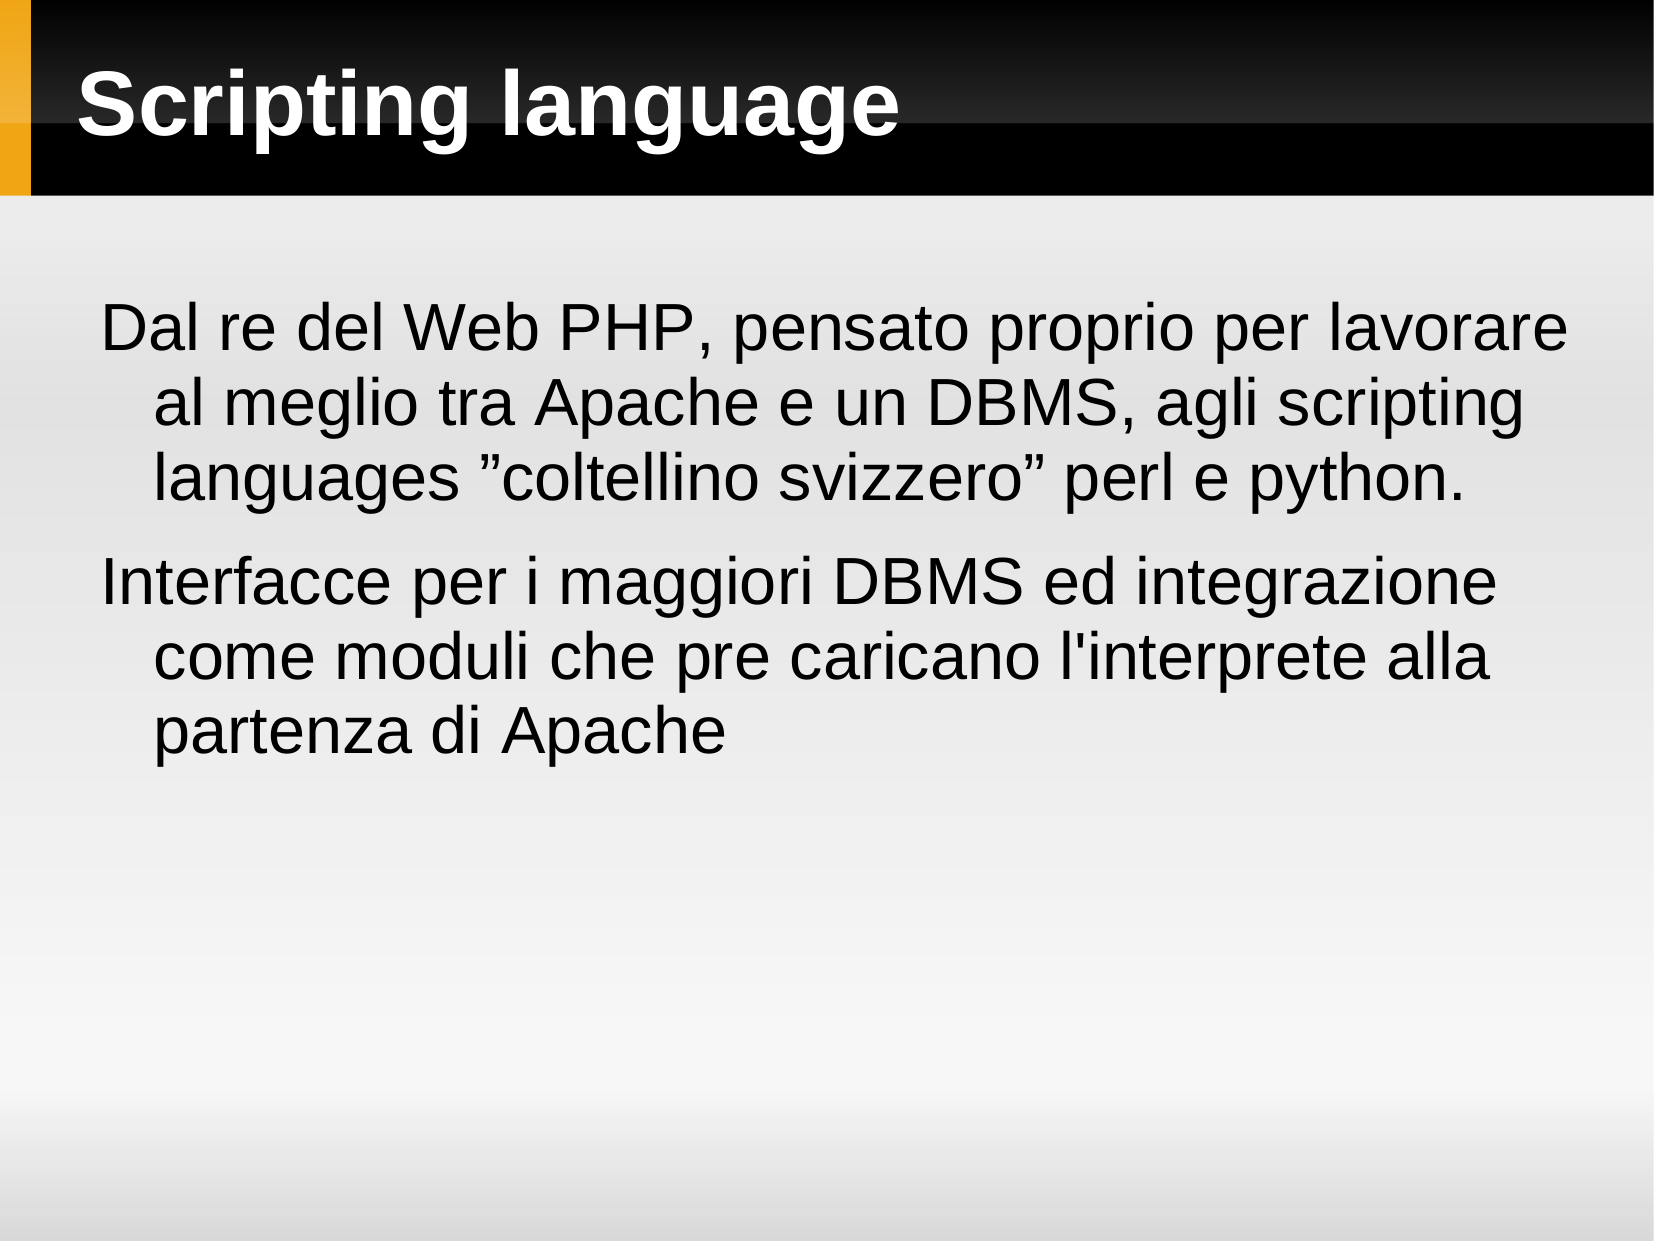

# Scripting language
Dal re del Web PHP, pensato proprio per lavorare al meglio tra Apache e un DBMS, agli scripting languages ”coltellino svizzero” perl e python.
Interfacce per i maggiori DBMS ed integrazione come moduli che pre caricano l'interprete alla partenza di Apache